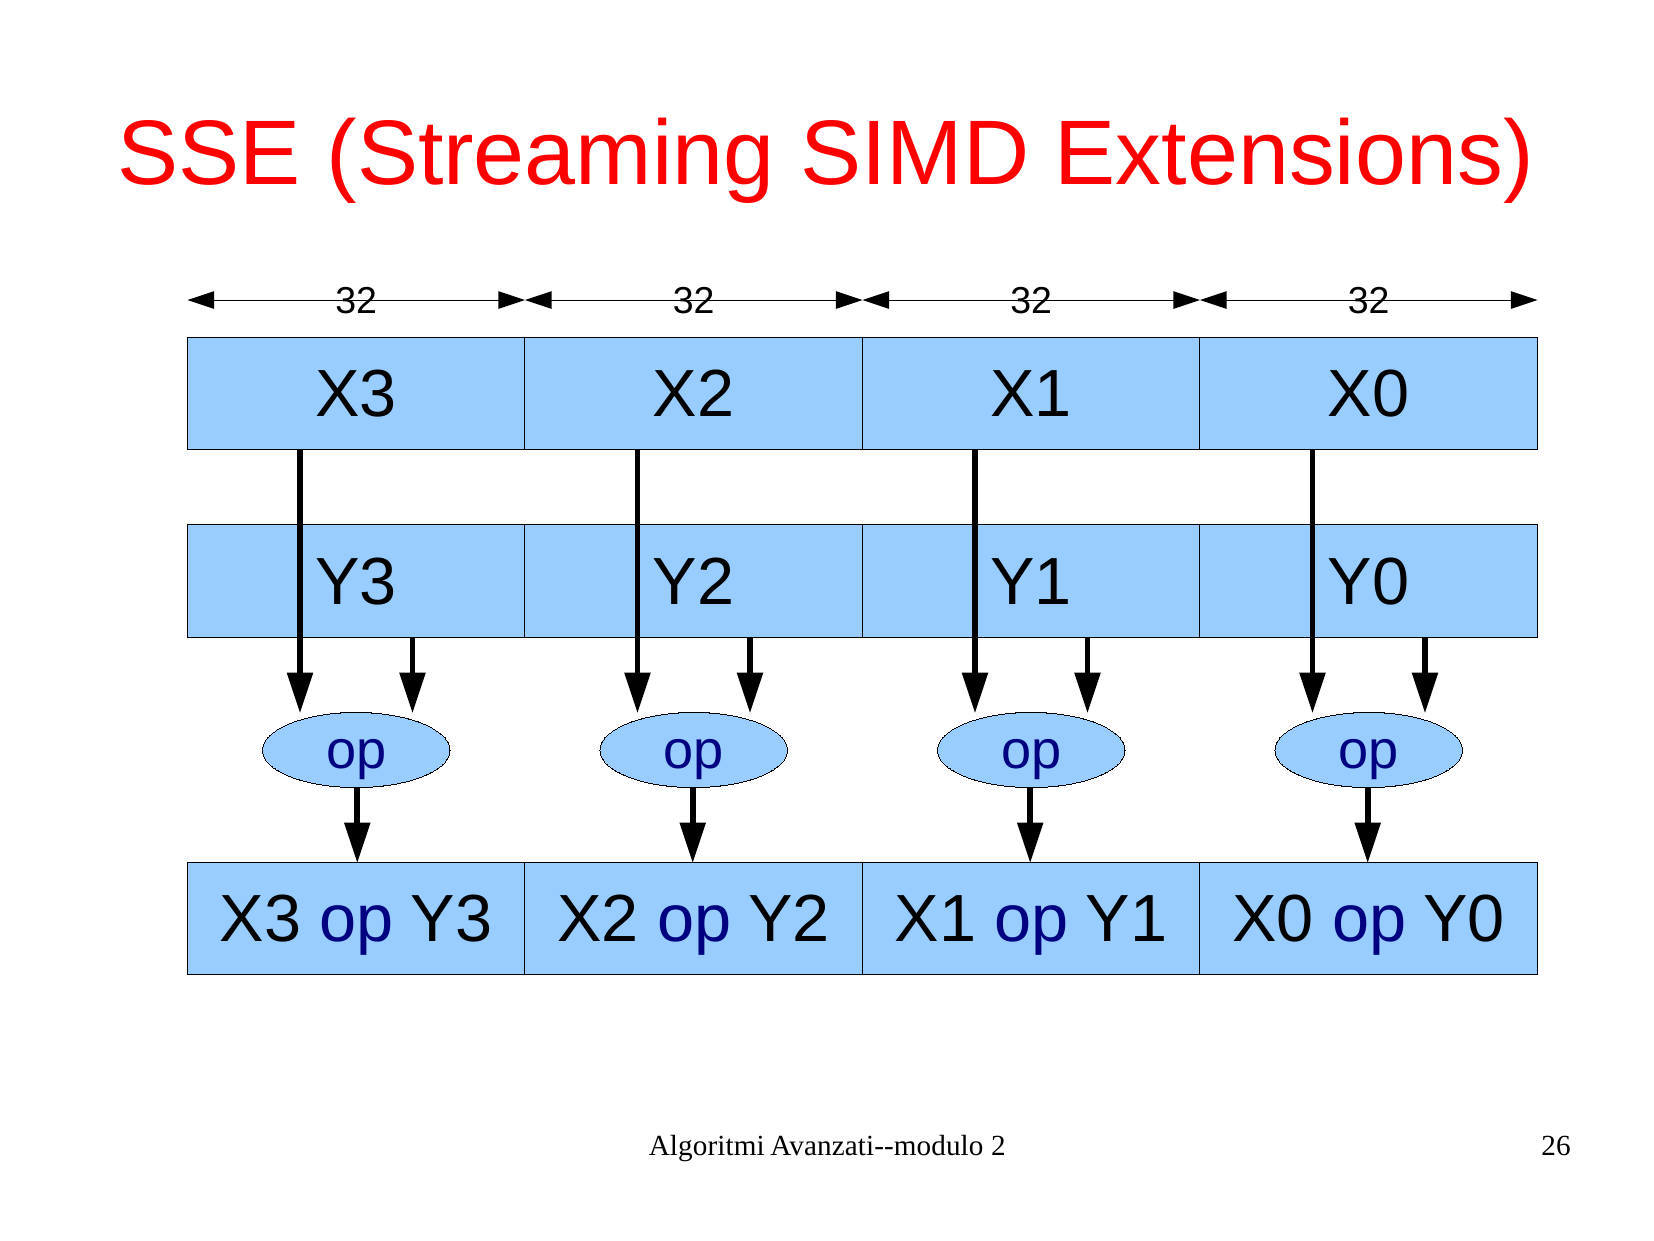

# SSE (Streaming SIMD Extensions)
32
32
32
32
X3
X2
X1
X0
Y3
Y2
Y1
Y0
op
op
op
op
X3 op Y3
X2 op Y2
X1 op Y1
X0 op Y0
Algoritmi Avanzati--modulo 2
26